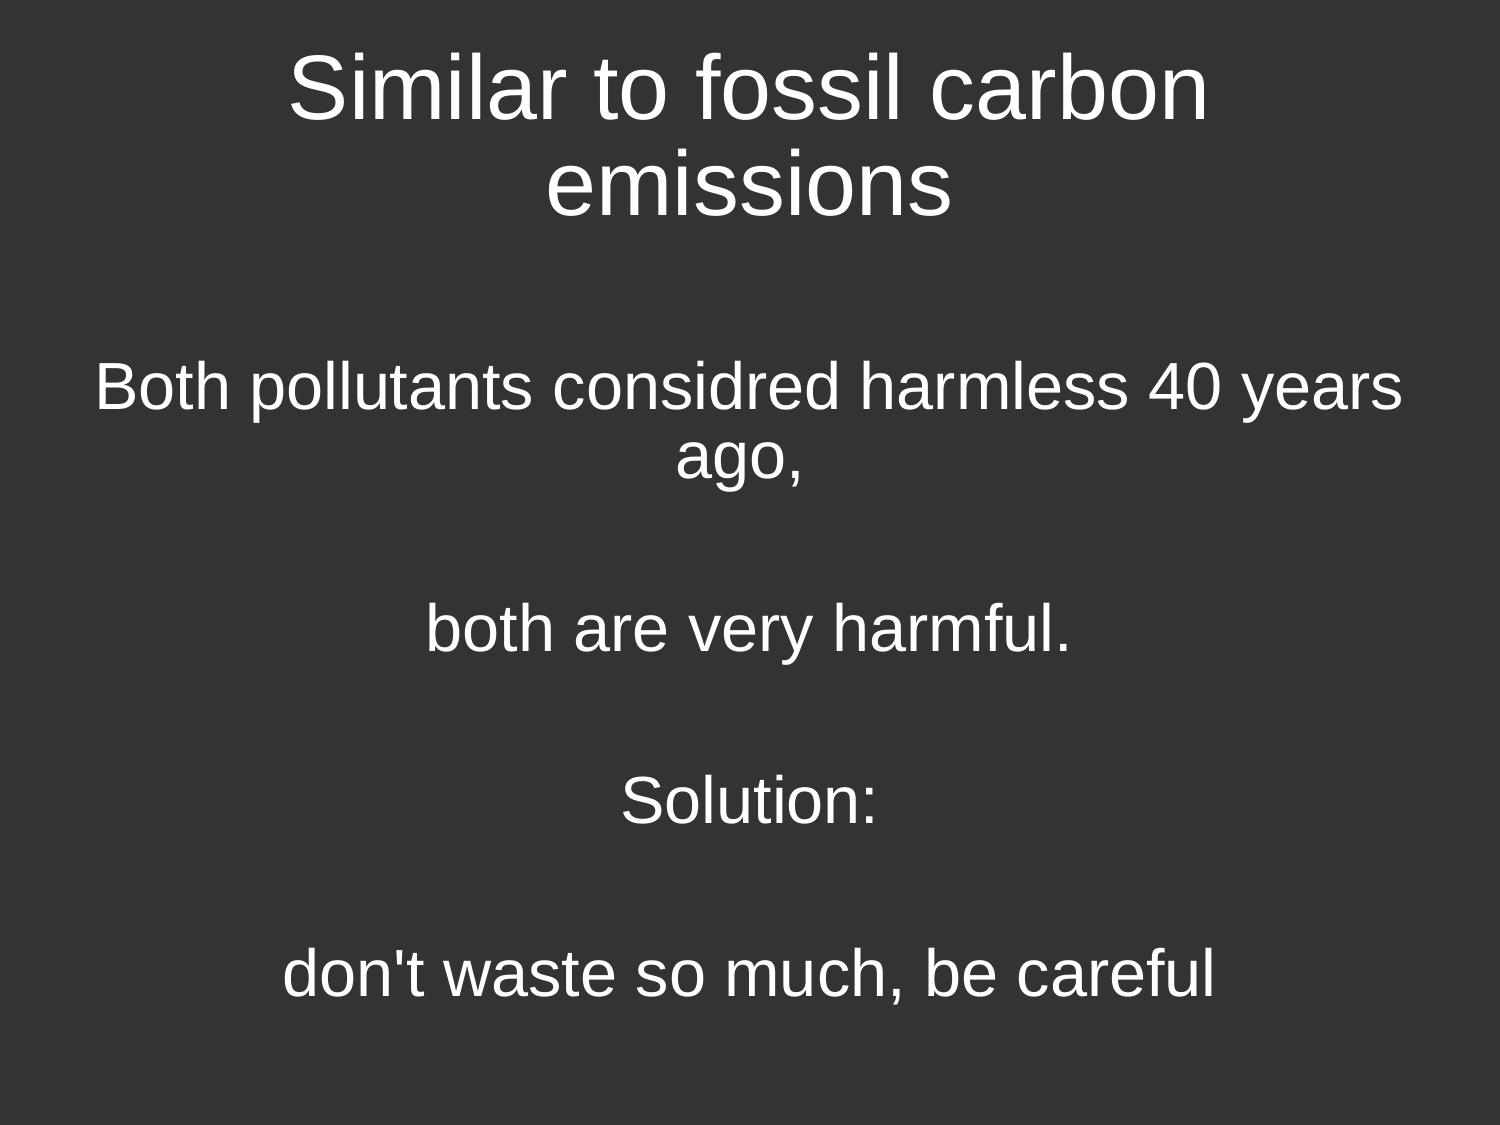

# Similar to fossil carbon emissions
Both pollutants considred harmless 40 years ago,
both are very harmful.
Solution:
don't waste so much, be careful